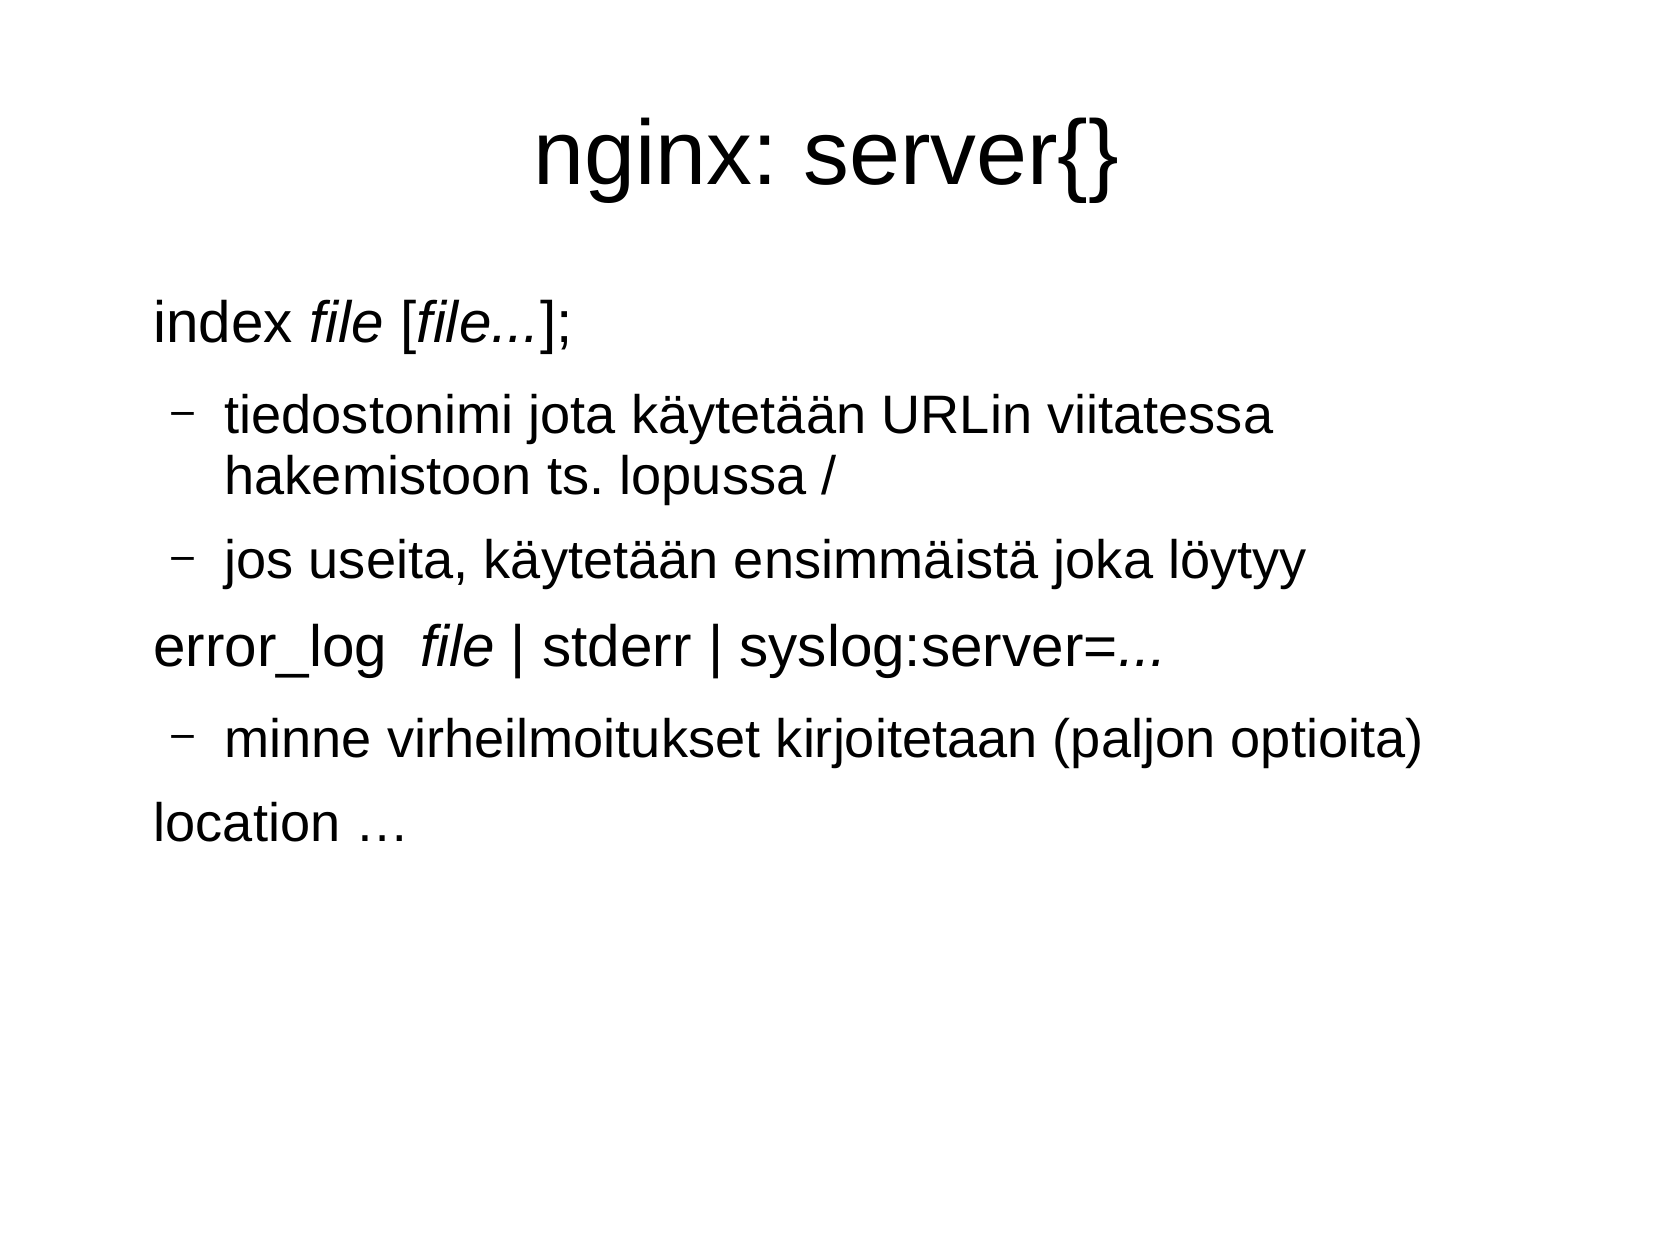

# nginx: server{}
index file [file...];
tiedostonimi jota käytetään URLin viitatessa hakemistoon ts. lopussa /
jos useita, käytetään ensimmäistä joka löytyy
error_log file | stderr | syslog:server=...
minne virheilmoitukset kirjoitetaan (paljon optioita)
location …